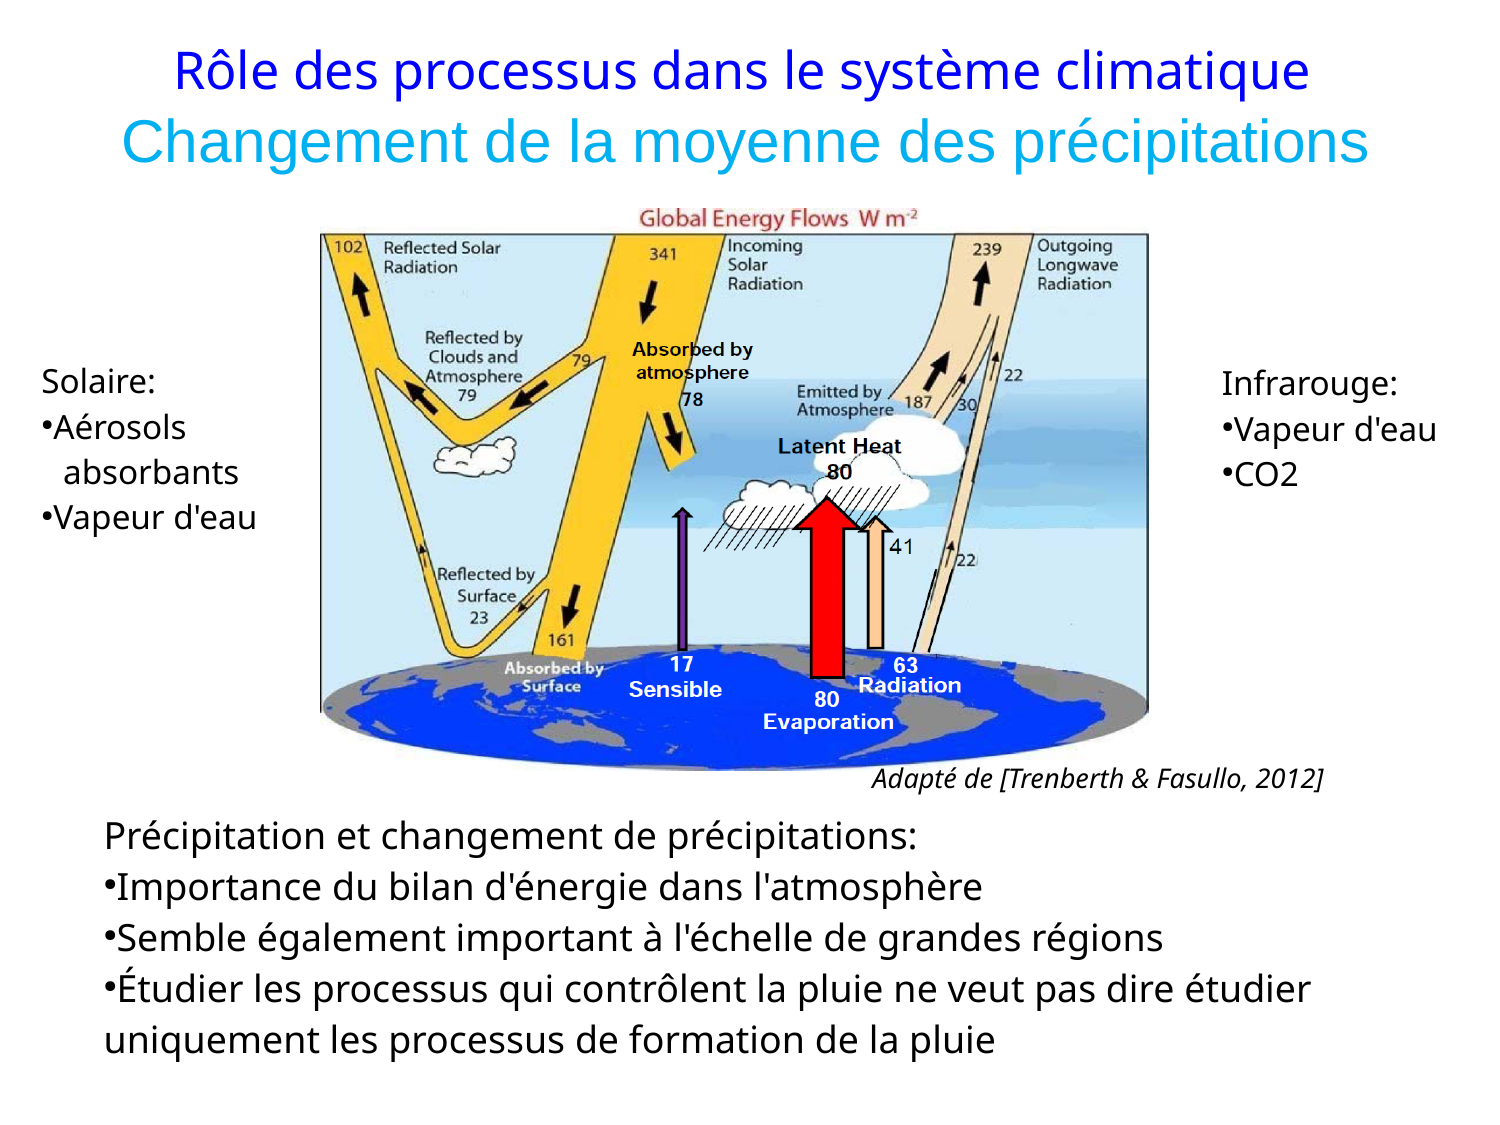

Rôle des processus dans le système climatique
Changement de la moyenne des précipitations
Solaire:
Aérosols absorbants
Vapeur d'eau
Infrarouge:
Vapeur d'eau
CO2
Adapté de [Trenberth & Fasullo, 2012]
Précipitation et changement de précipitations:
Importance du bilan d'énergie dans l'atmosphère
Semble également important à l'échelle de grandes régions
Étudier les processus qui contrôlent la pluie ne veut pas dire étudier uniquement les processus de formation de la pluie